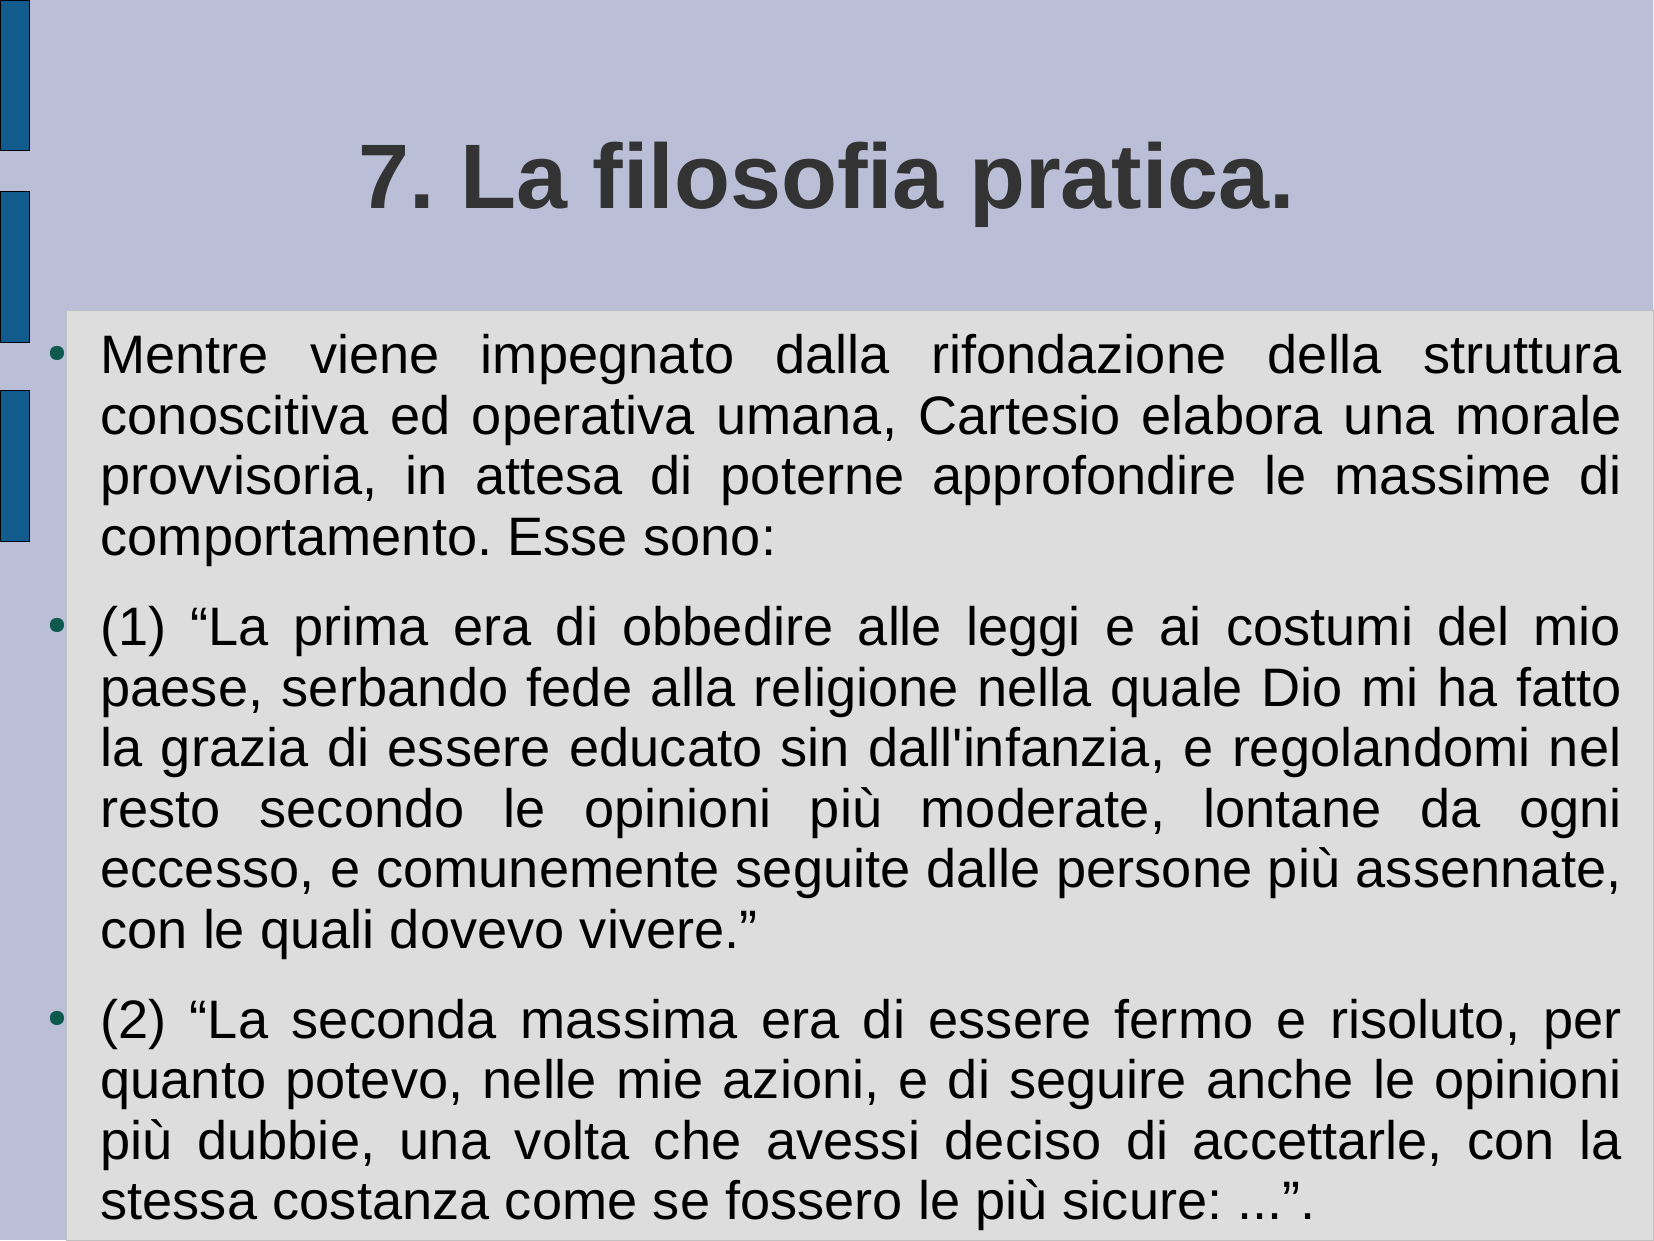

# 7. La filosofia pratica.
Mentre viene impegnato dalla rifondazione della struttura conoscitiva ed operativa umana, Cartesio elabora una morale provvisoria, in attesa di poterne approfondire le massime di comportamento. Esse sono:
(1) “La prima era di obbedire alle leggi e ai costumi del mio paese, serbando fede alla religione nella quale Dio mi ha fatto la grazia di essere educato sin dall'infanzia, e regolandomi nel resto secondo le opinioni più moderate, lontane da ogni eccesso, e comunemente seguite dalle persone più assennate, con le quali dovevo vivere.”
(2) “La seconda massima era di essere fermo e risoluto, per quanto potevo, nelle mie azioni, e di seguire anche le opinioni più dubbie, una volta che avessi deciso di accettarle, con la stessa costanza come se fossero le più sicure: ...”.